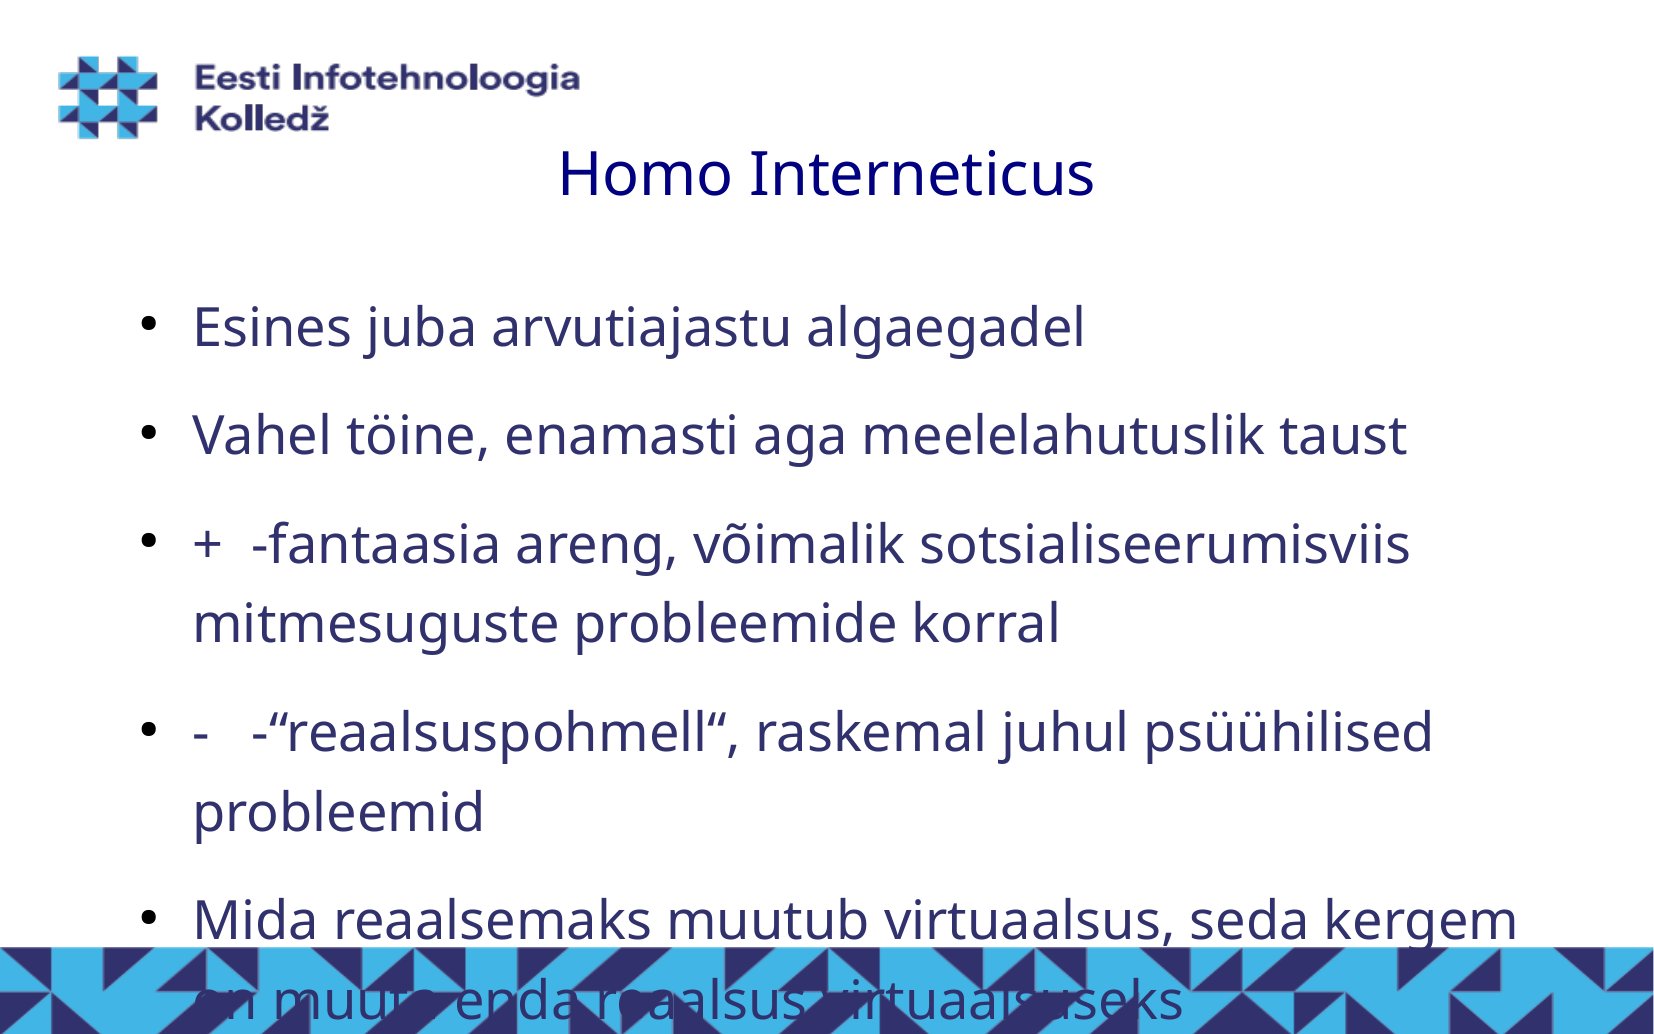

# Homo Interneticus
Esines juba arvutiajastu algaegadel
Vahel töine, enamasti aga meelelahutuslik taust
+ -fantaasia areng, võimalik sotsialiseerumisviis mitmesuguste probleemide korral
- -“reaalsuspohmell“, raskemal juhul psüühilised probleemid
Mida reaalsemaks muutub virtuaalsus, seda kergem on muuta enda reaalsus virtuaalsuseks